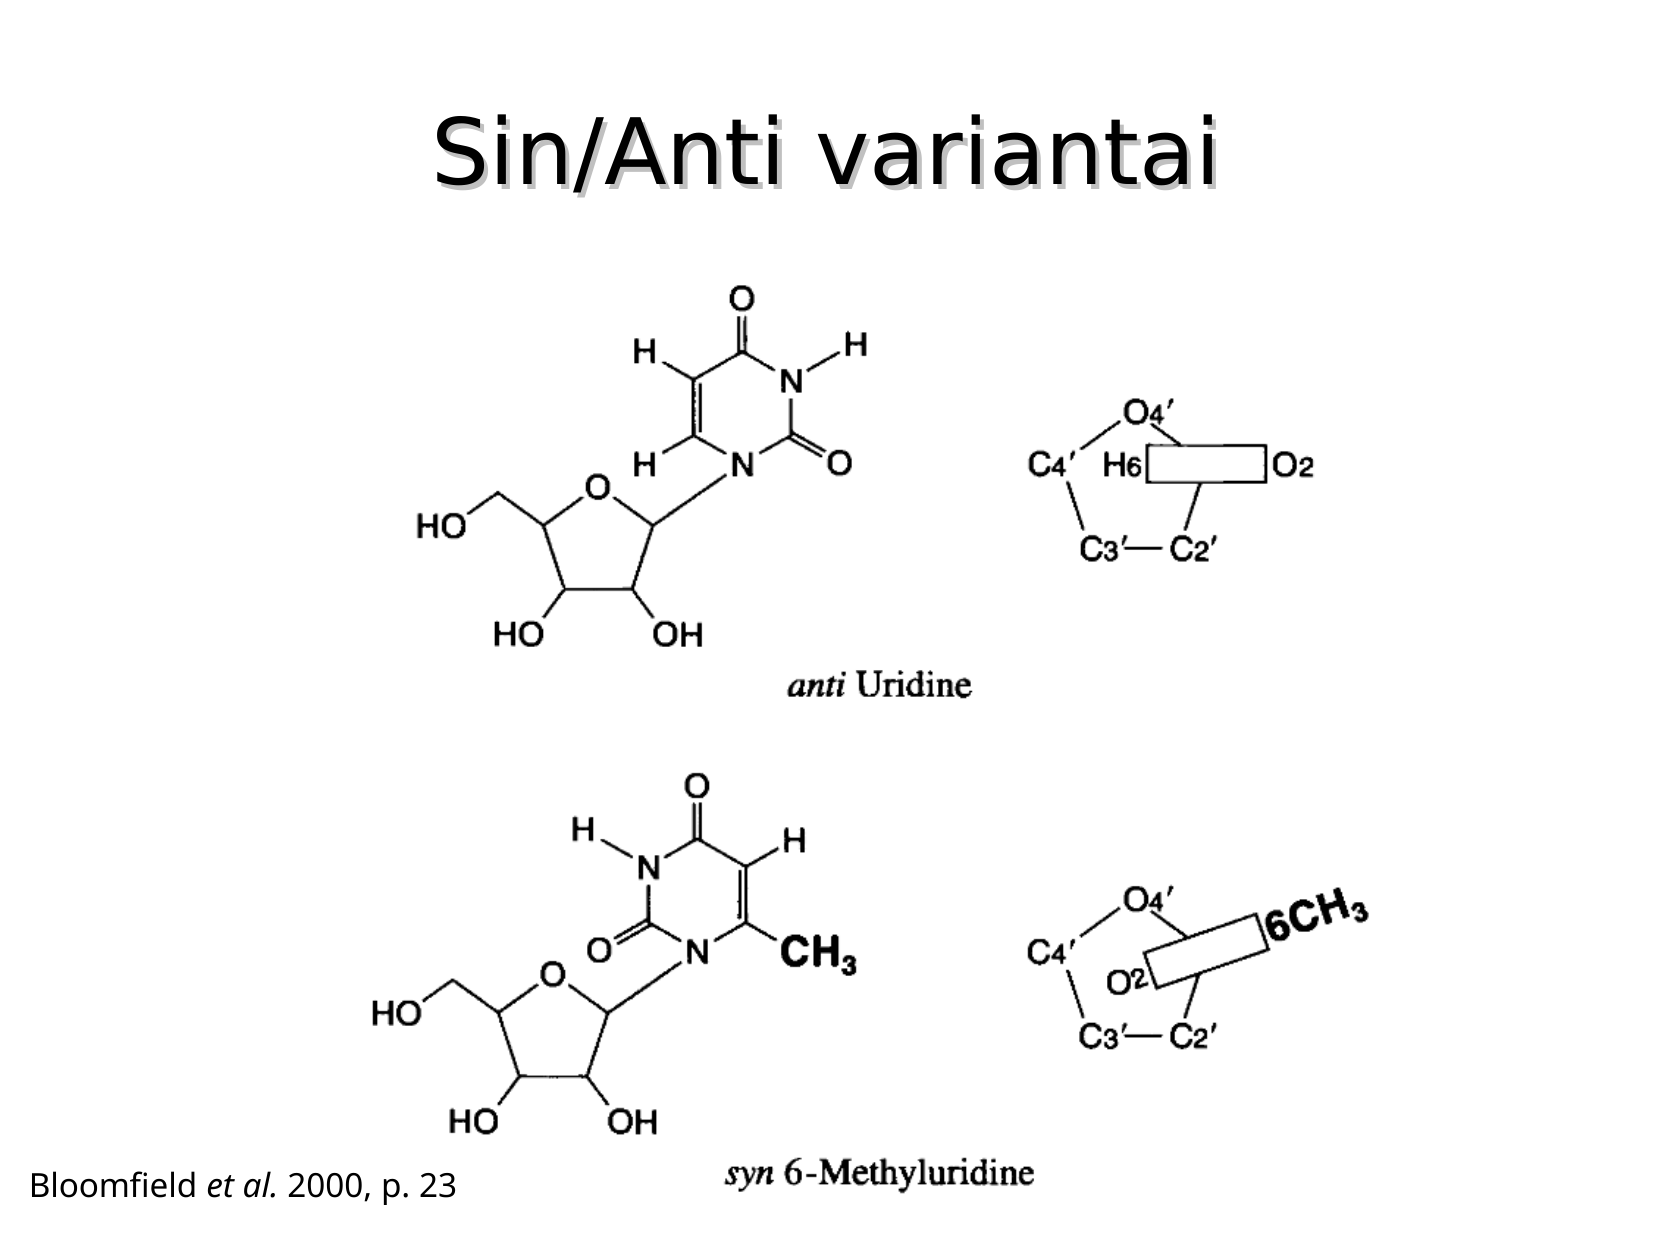

# Sin/Anti variantai
Bloomfield et al. 2000, p. 23